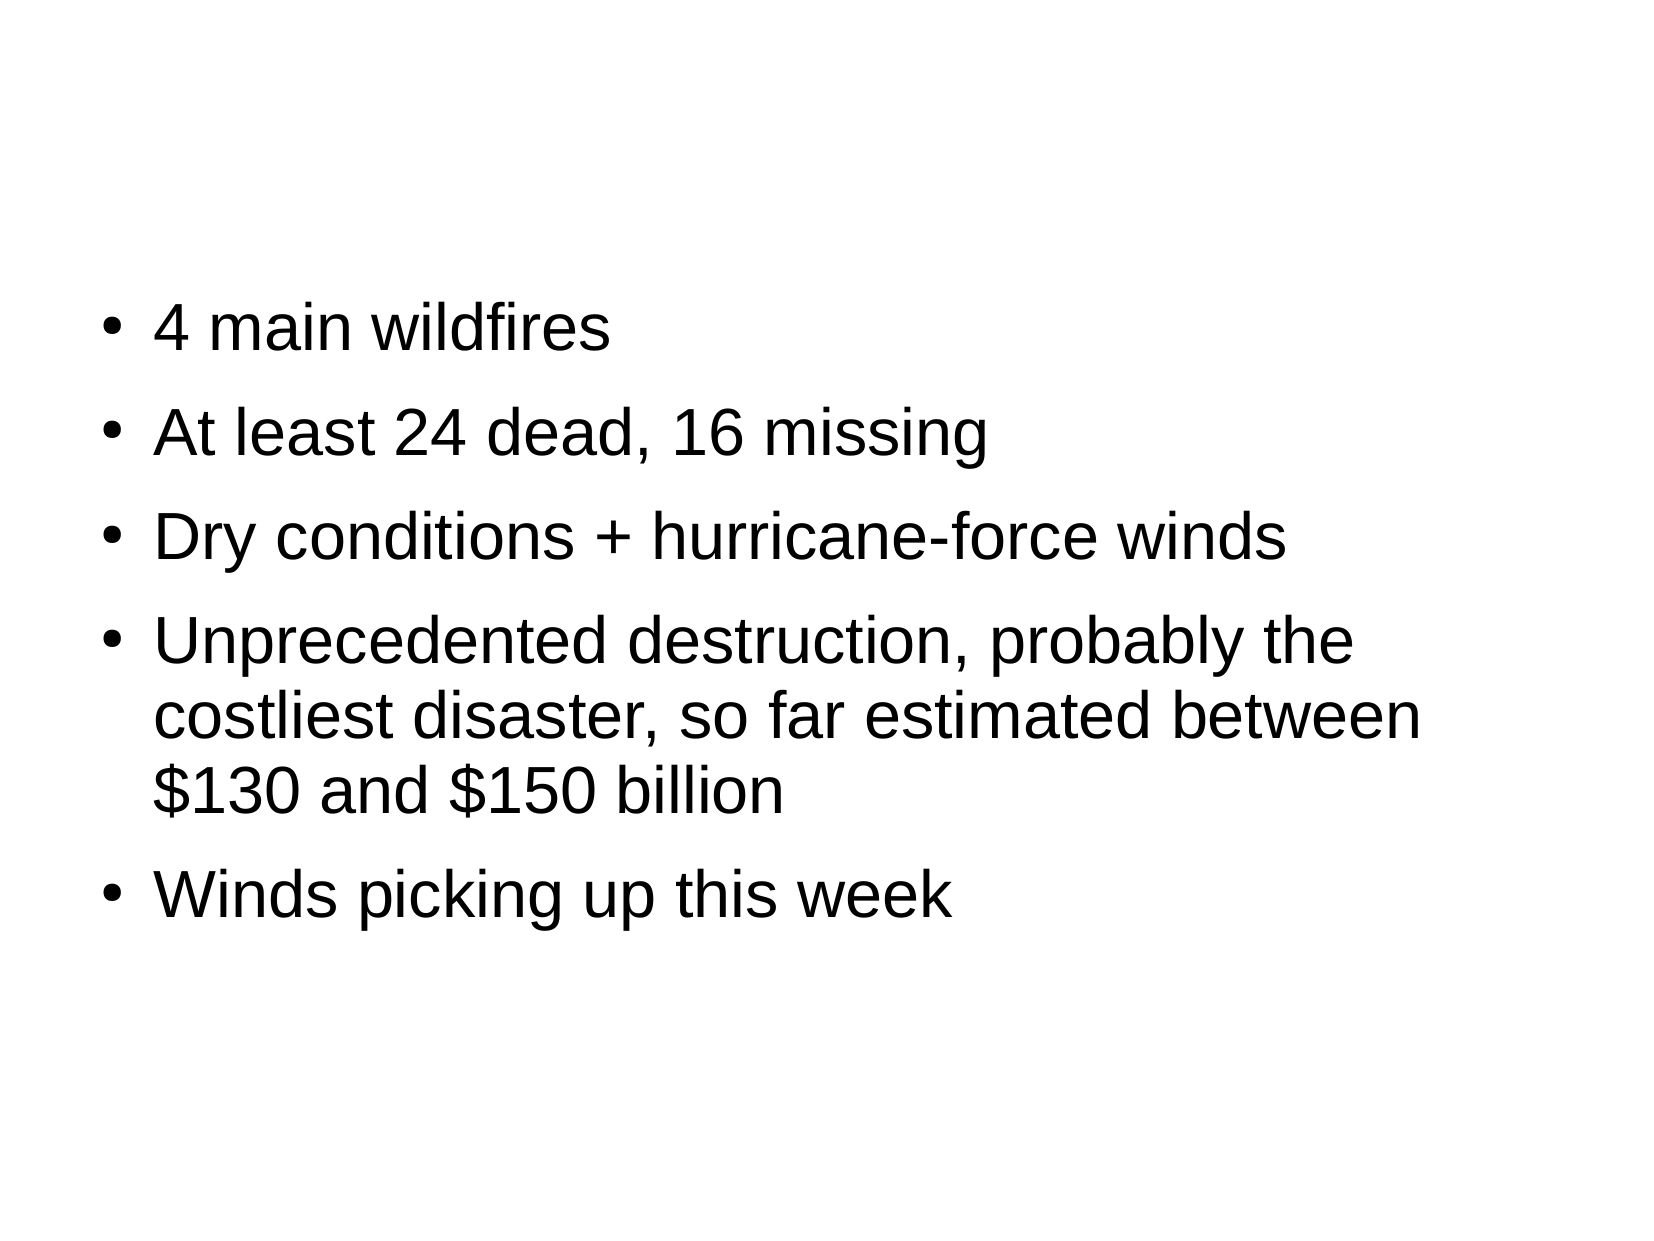

#
4 main wildfires
At least 24 dead, 16 missing
Dry conditions + hurricane-force winds
Unprecedented destruction, probably the costliest disaster, so far estimated between $130 and $150 billion
Winds picking up this week